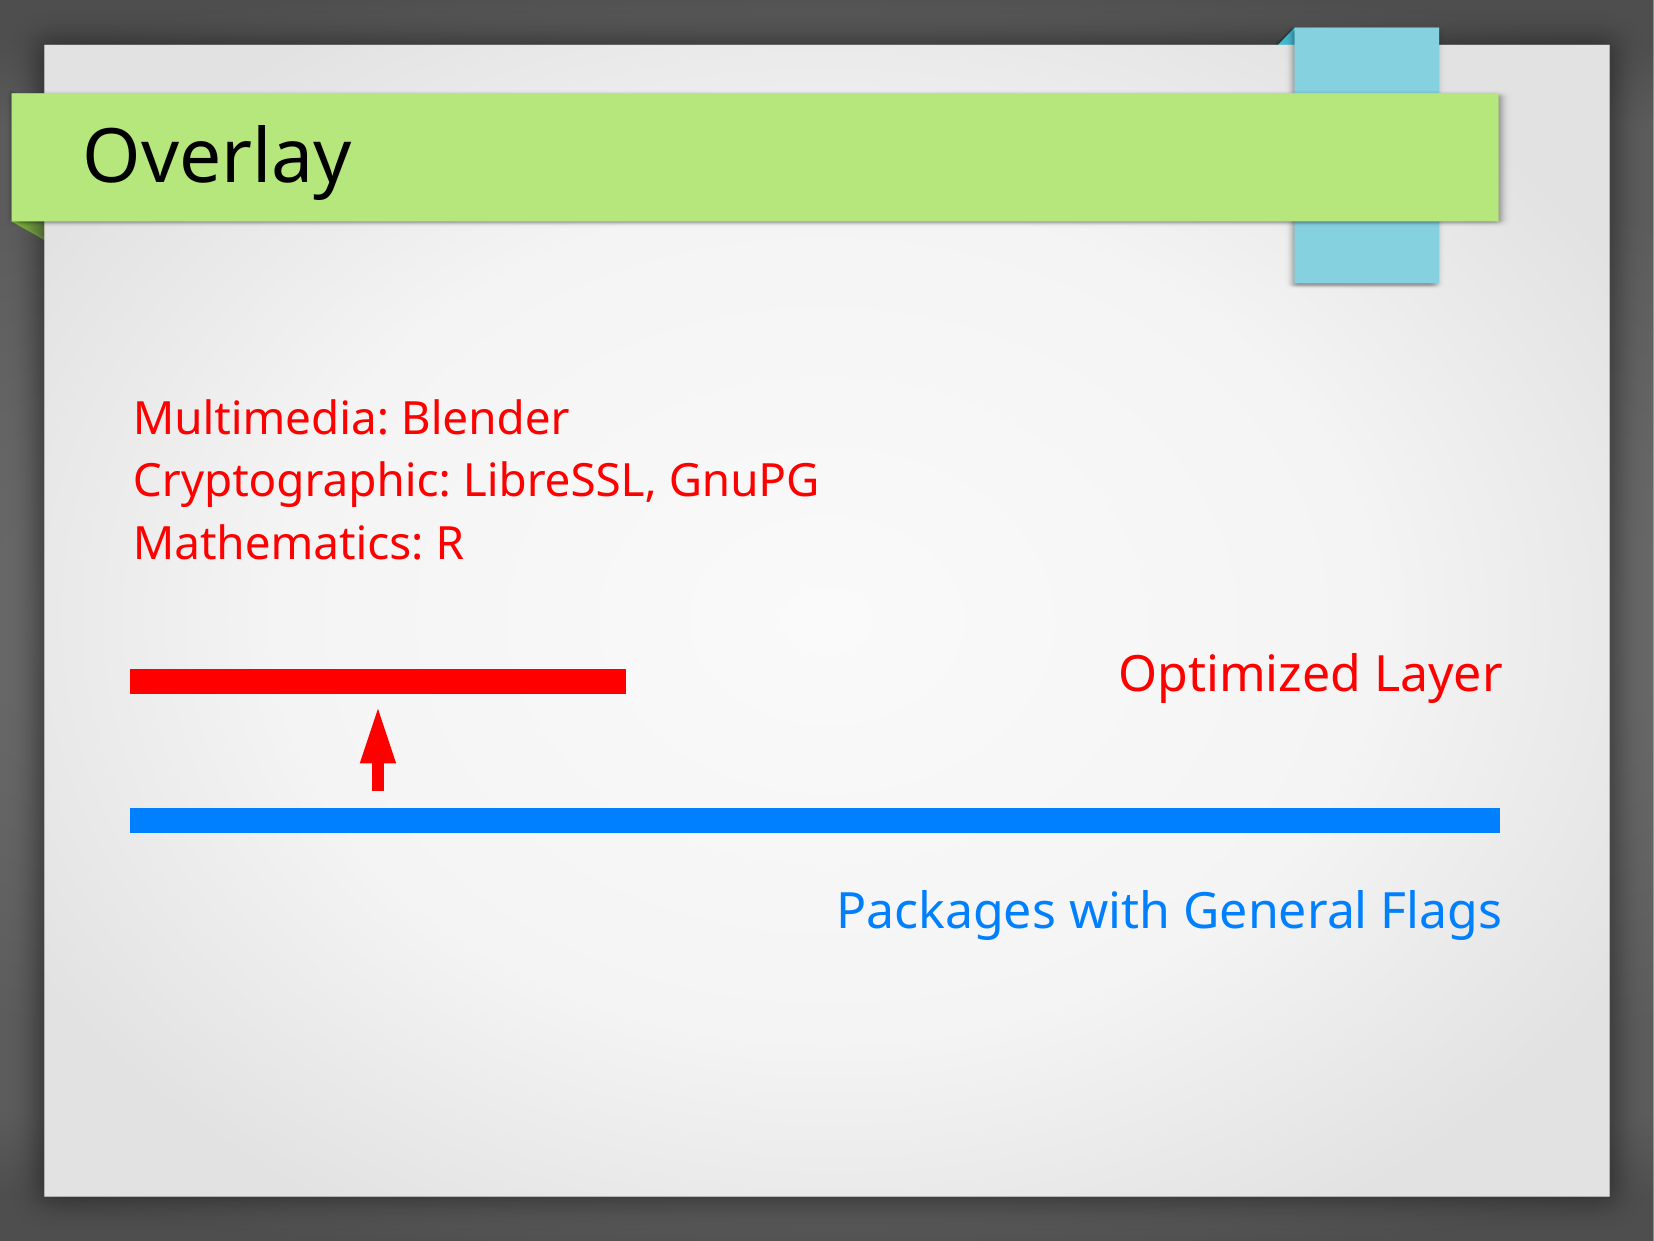

# Overlay
Multimedia: Blender
Cryptographic: LibreSSL, GnuPG
Mathematics: R
Optimized Layer
Packages with General Flags